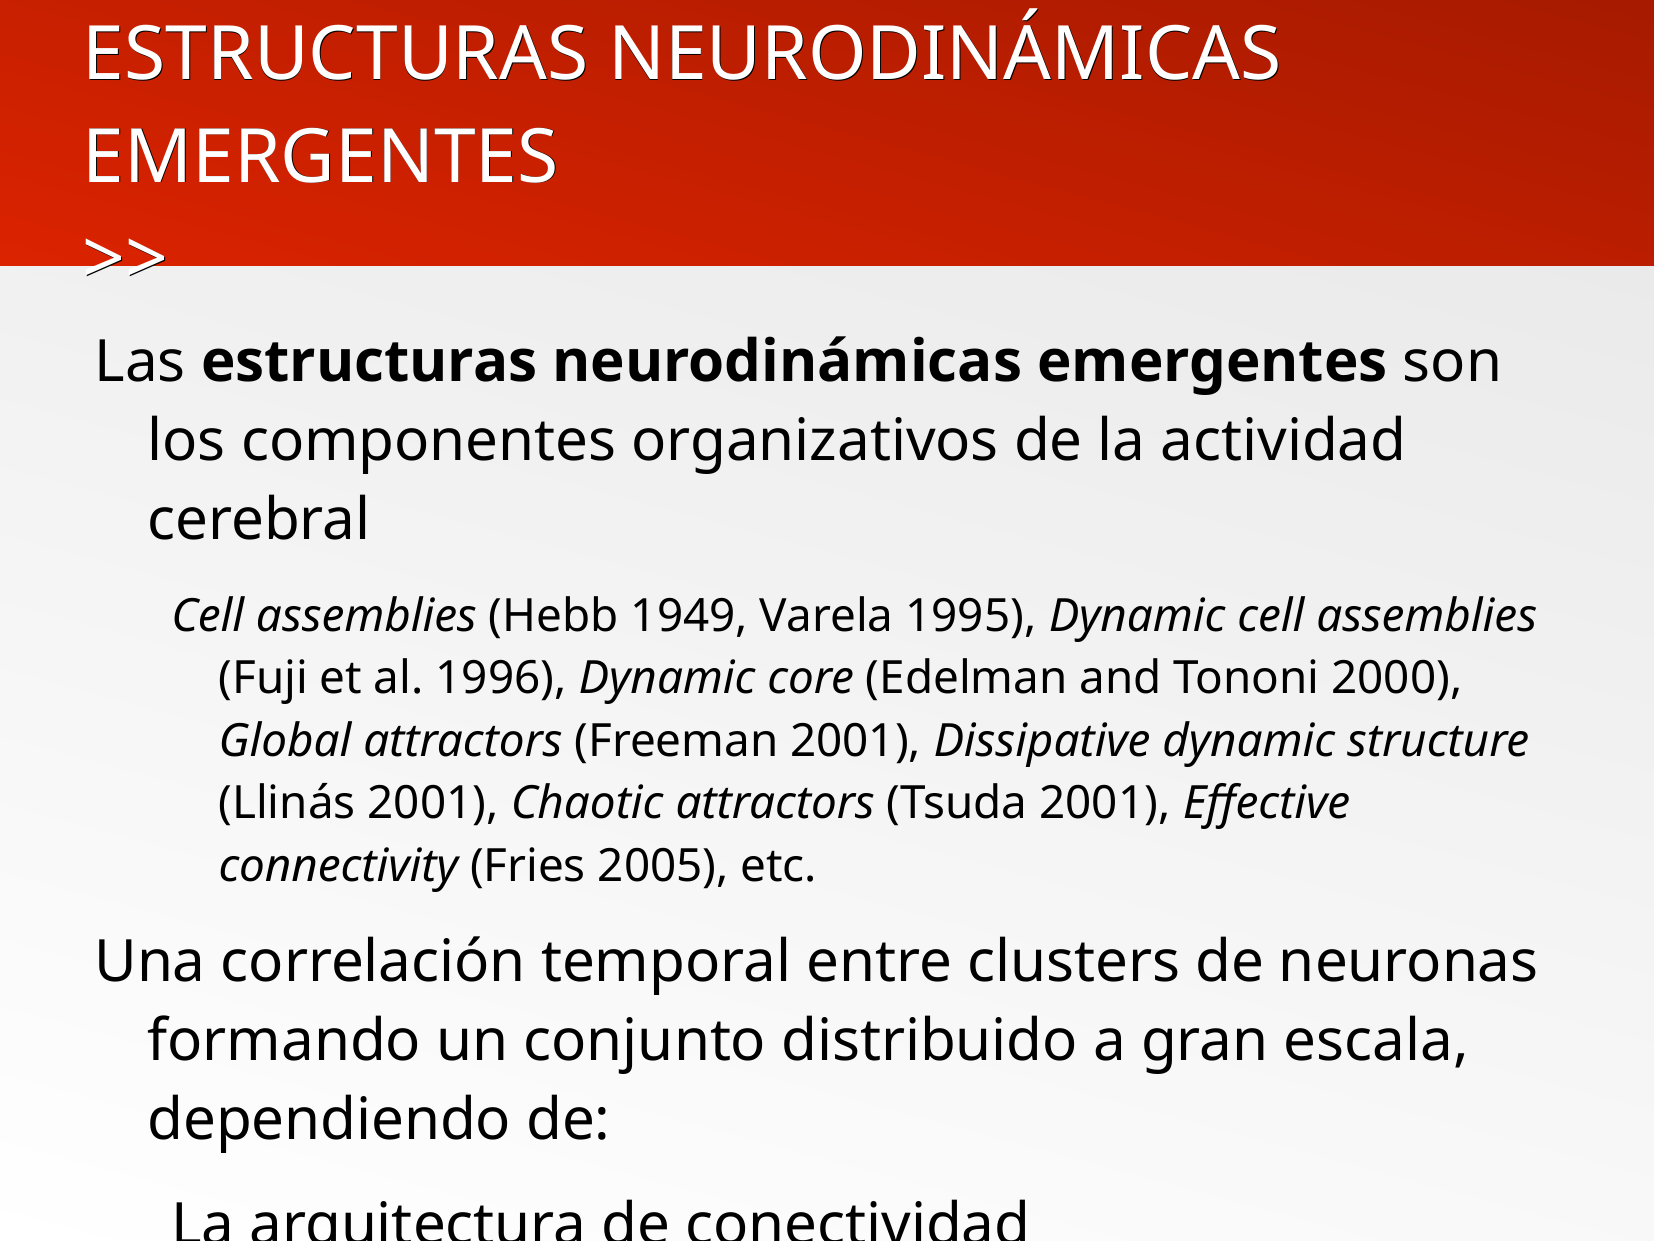

# ESTRUCTURAS NEURODINÁMICAS EMERGENTES >>
Las estructuras neurodinámicas emergentes son los componentes organizativos de la actividad cerebral
Cell assemblies (Hebb 1949, Varela 1995), Dynamic cell assemblies (Fuji et al. 1996), Dynamic core (Edelman and Tononi 2000), Global attractors (Freeman 2001), Dissipative dynamic structure (Llinás 2001), Chaotic attractors (Tsuda 2001), Effective connectivity (Fries 2005), etc.
Una correlación temporal entre clusters de neuronas formando un conjunto distribuido a gran escala, dependiendo de:
La arquitectura de conectividad
Actividad endógena
Contexto sensomotor
Contexto subcortical y corporal (“emocional”)